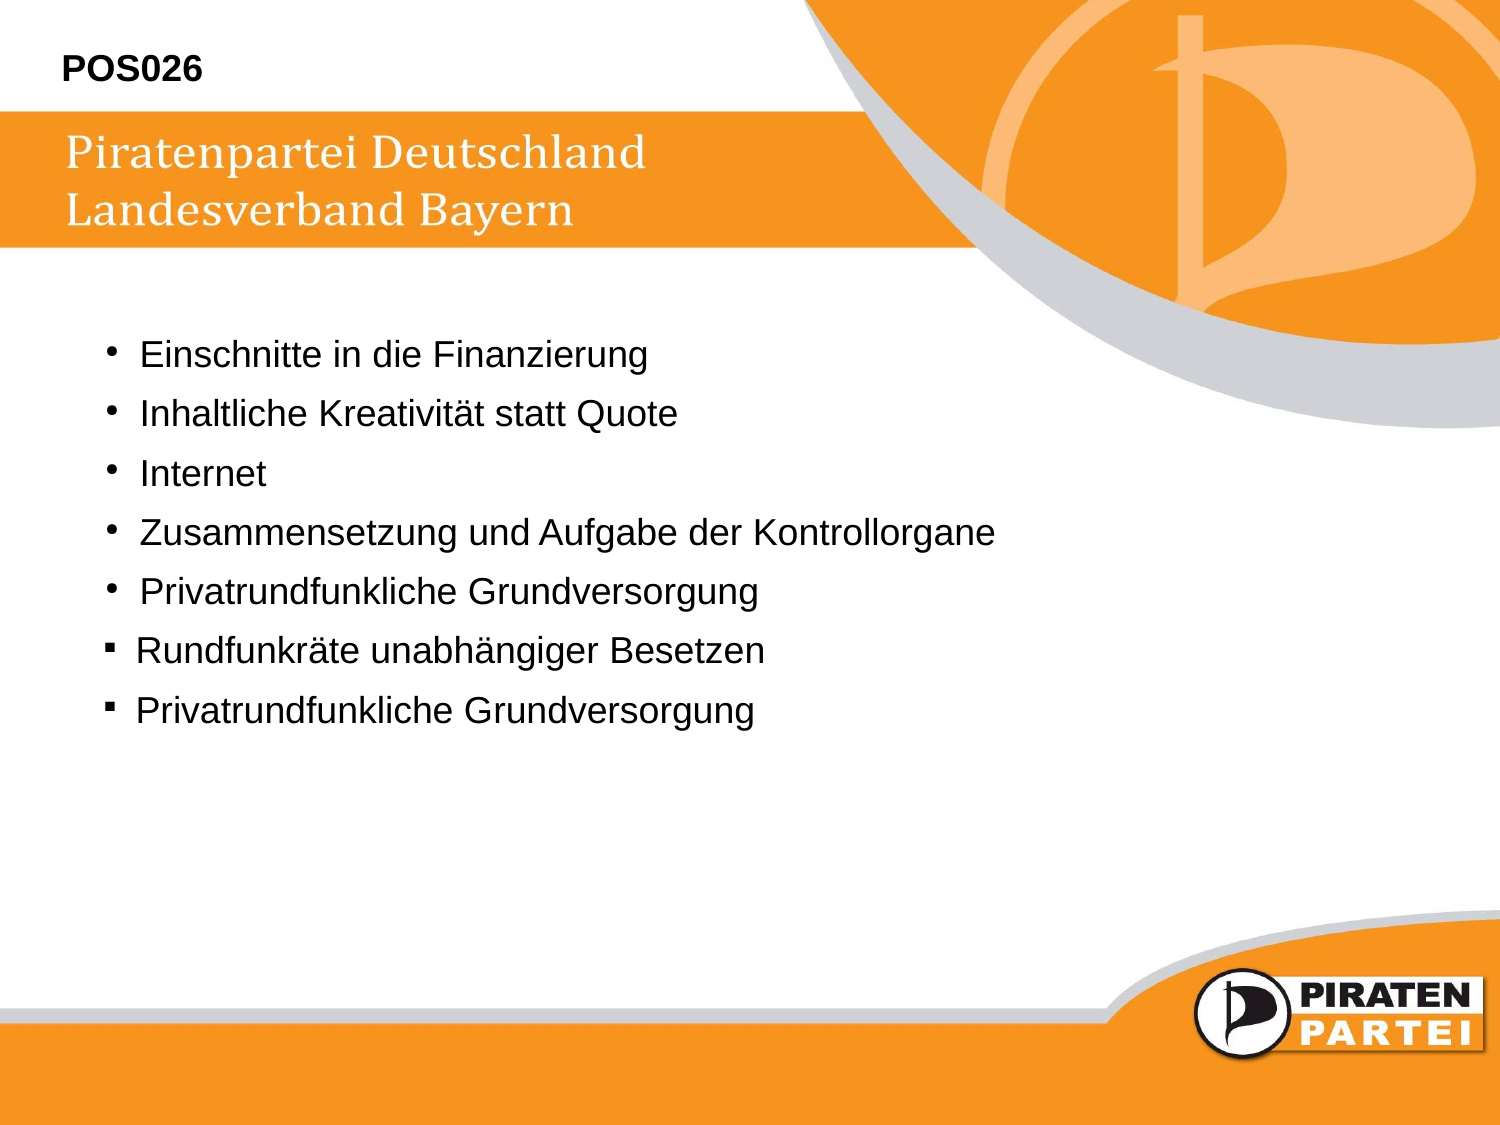

# POS026
 Einschnitte in die Finanzierung
 Inhaltliche Kreativität statt Quote
 Internet
 Zusammensetzung und Aufgabe der Kontrollorgane
 Privatrundfunkliche Grundversorgung
 Rundfunkräte unabhängiger Besetzen
 Privatrundfunkliche Grundversorgung